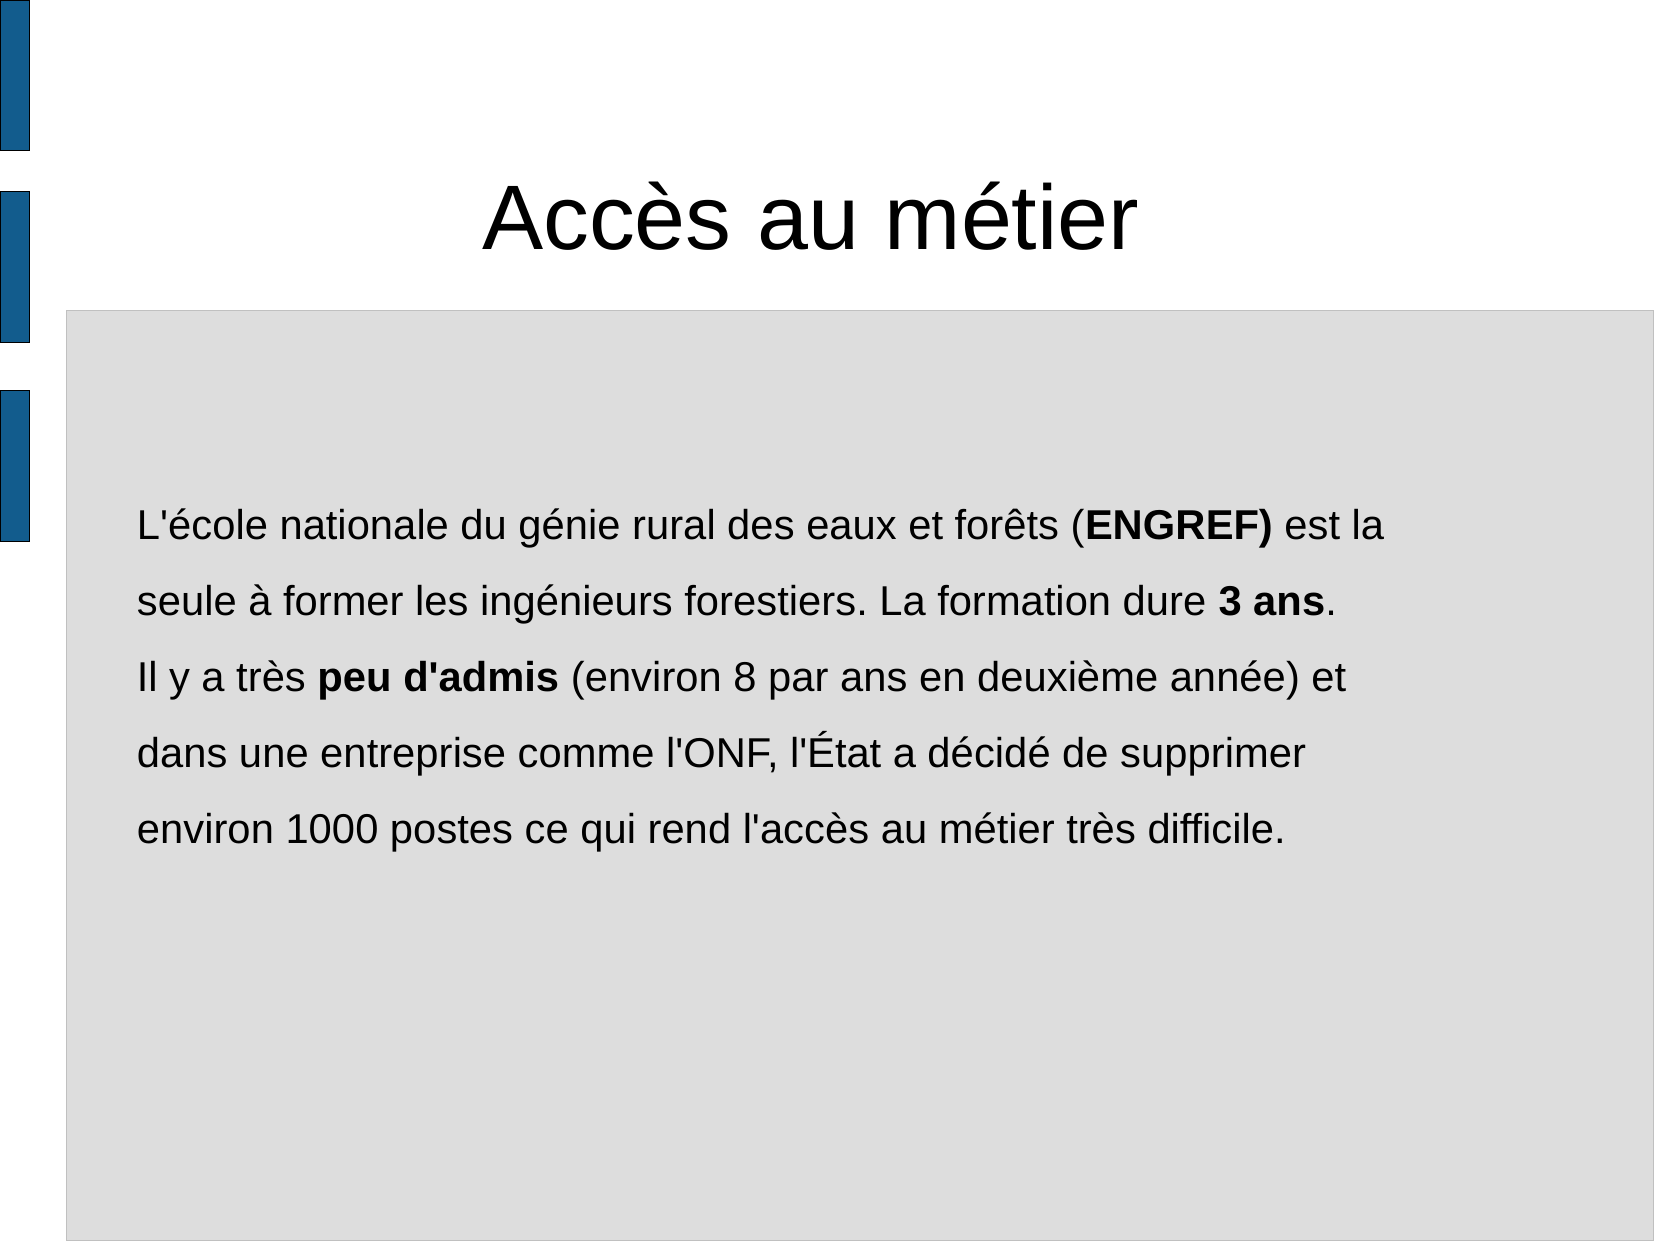

# Accès au métier
L'école nationale du génie rural des eaux et forêts (ENGREF) est la
seule à former les ingénieurs forestiers. La formation dure 3 ans.
Il y a très peu d'admis (environ 8 par ans en deuxième année) et
dans une entreprise comme l'ONF, l'État a décidé de supprimer
environ 1000 postes ce qui rend l'accès au métier très difficile.